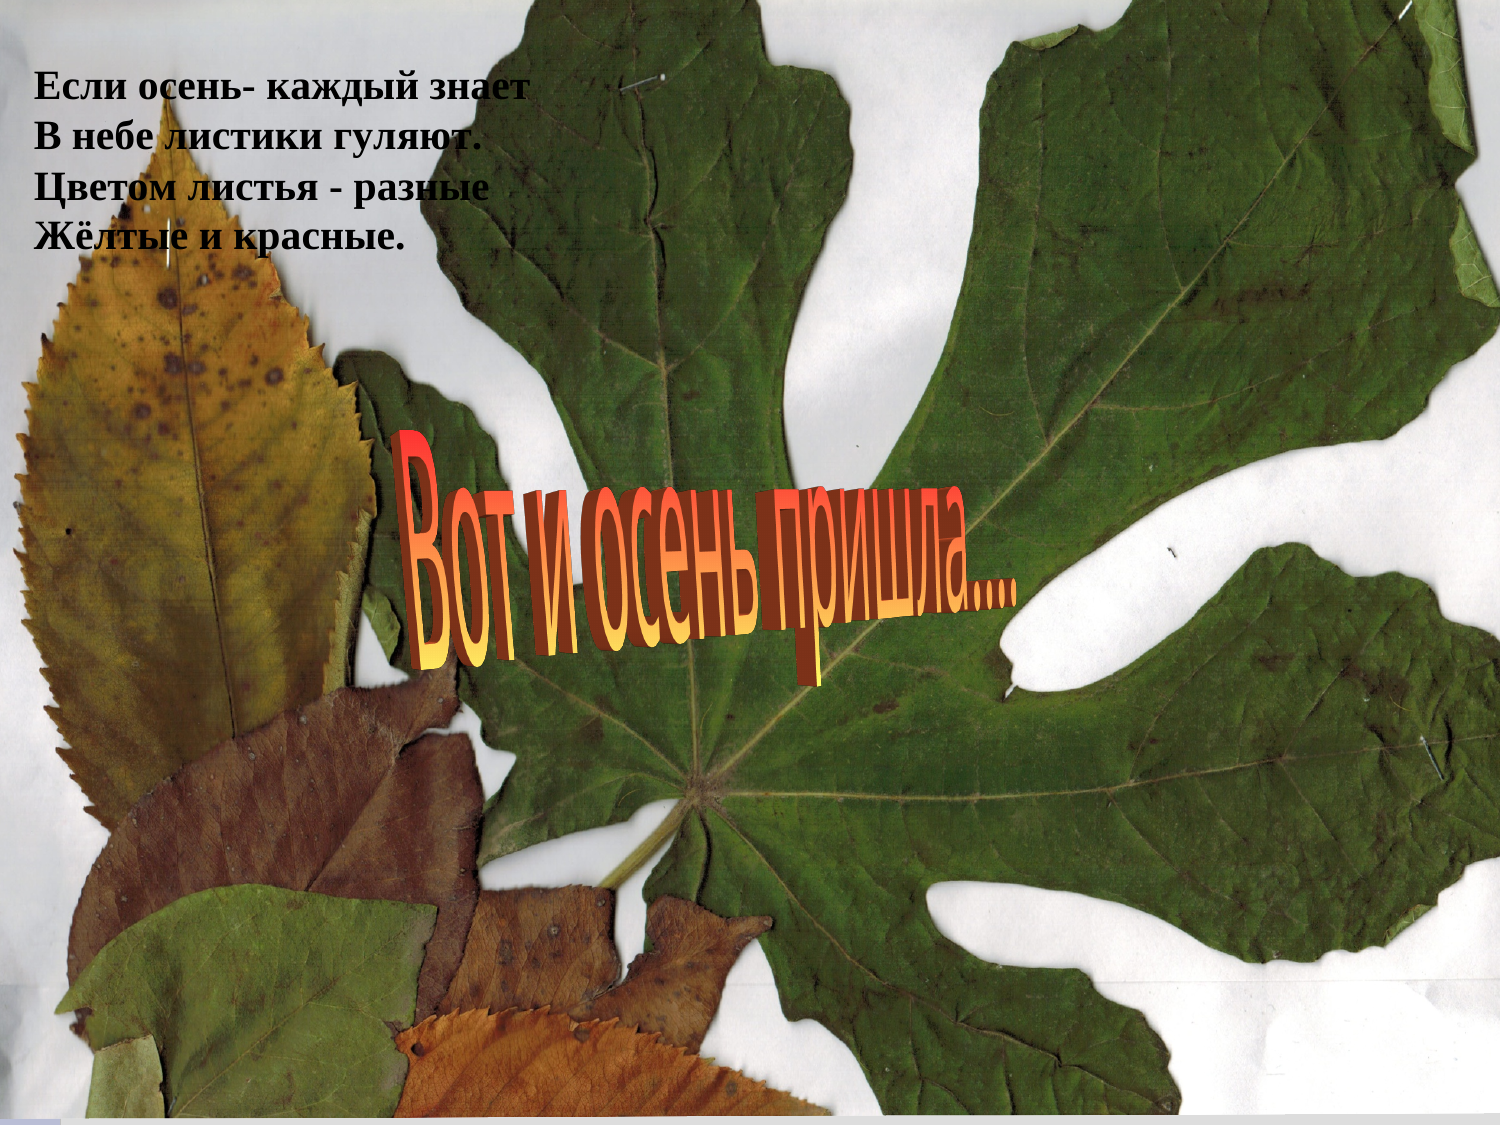

Если осень- каждый знает
В небе листики гуляют.
Цветом листья - разные
Жёлтые и красные.
#
Вот и осень пришла....